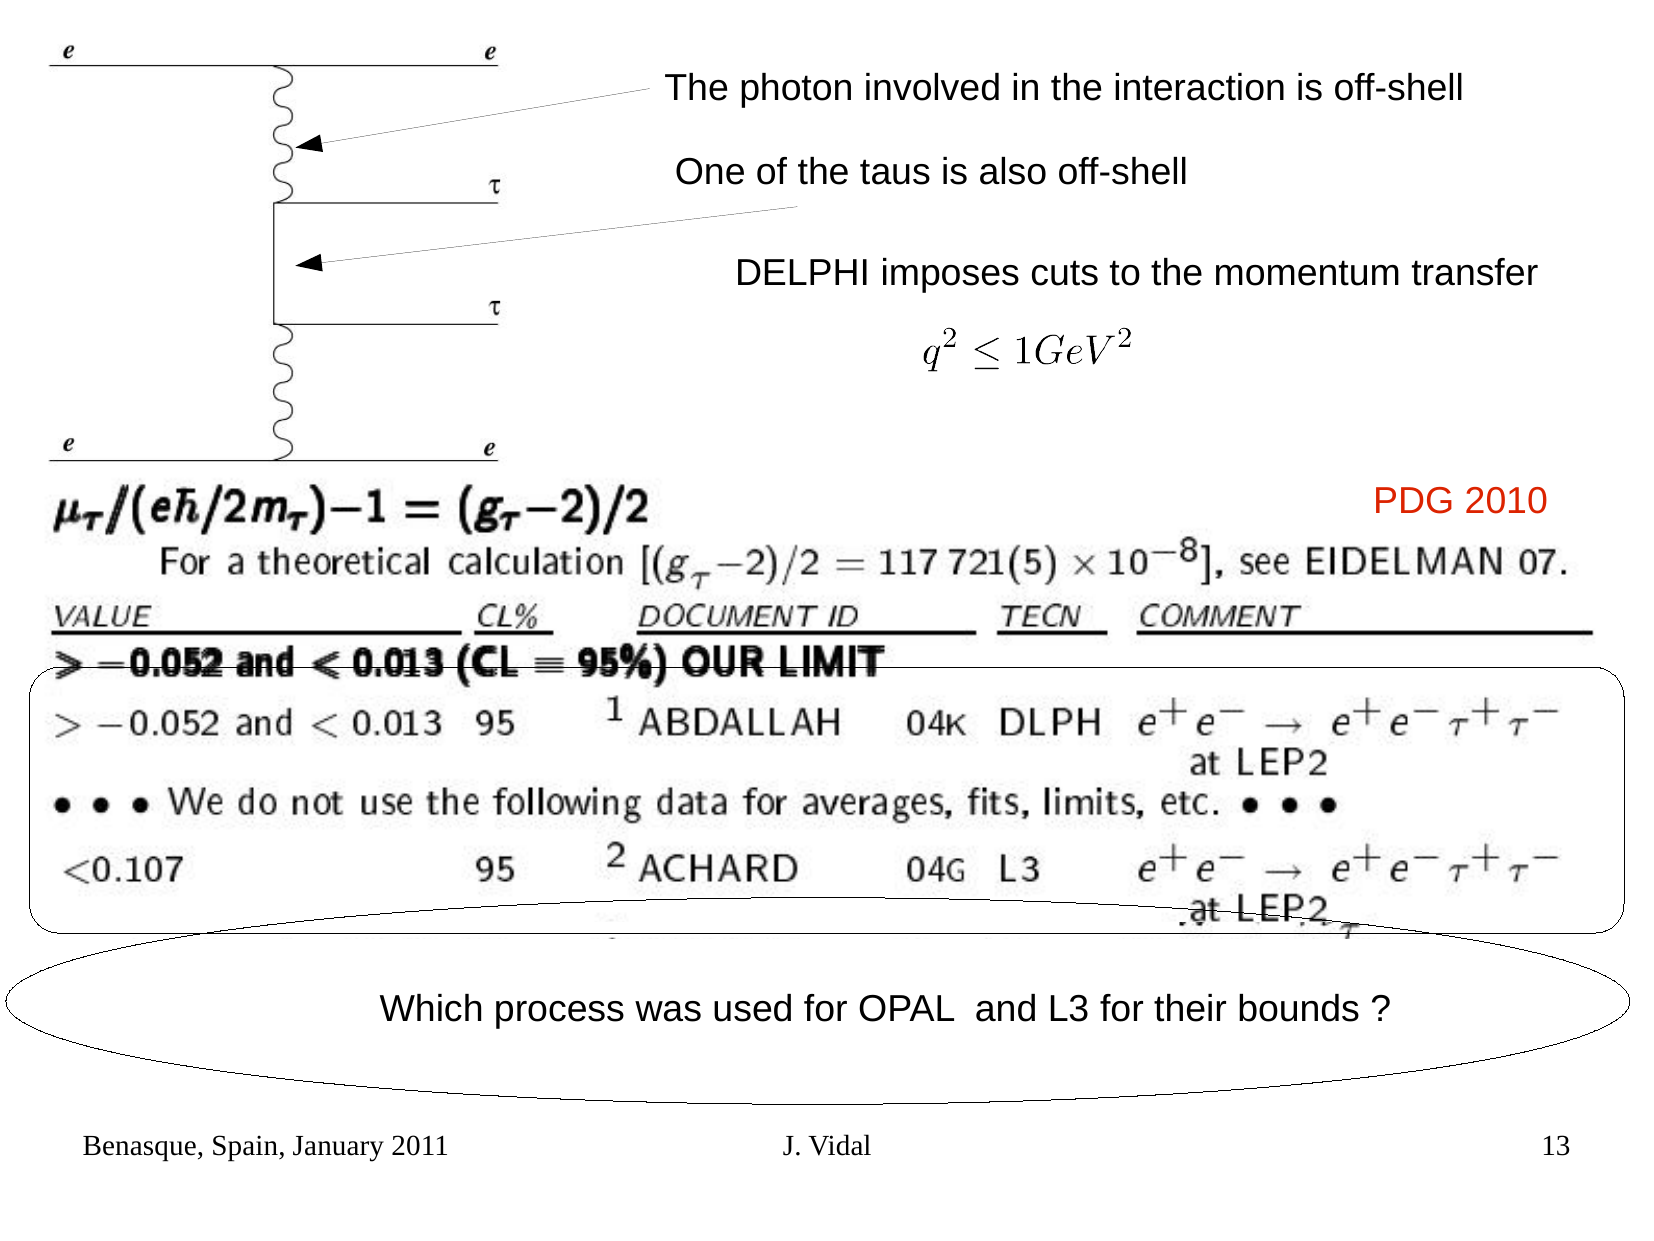

The photon involved in the interaction is off-shell
 One of the taus is also off-shell
DELPHI imposes cuts to the momentum transfer
PDG 2010
 Which process was used for OPAL and L3 for their bounds ?
Benasque, Spain, January 2011
J. Vidal
13